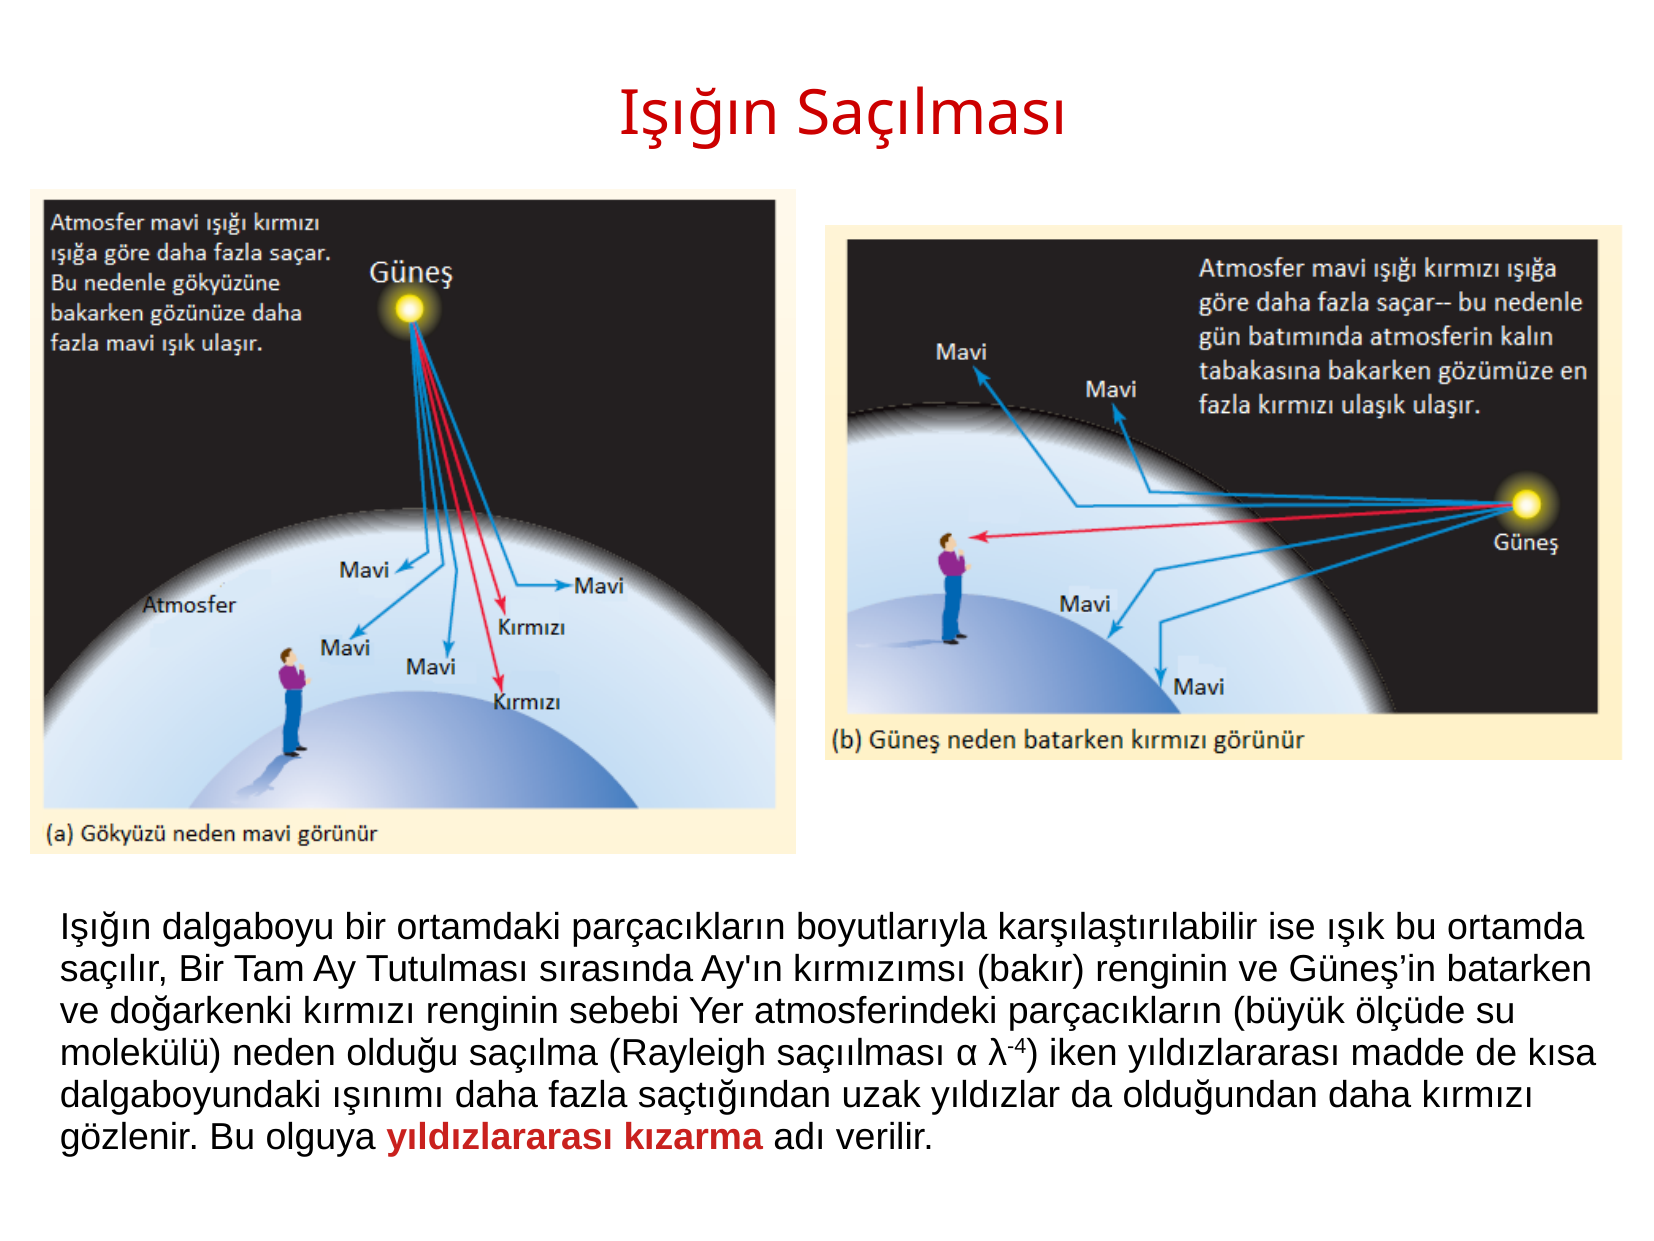

# Işığın Saçılması
Işığın dalgaboyu bir ortamdaki parçacıkların boyutlarıyla karşılaştırılabilir ise ışık bu ortamda saçılır, Bir Tam Ay Tutulması sırasında Ay'ın kırmızımsı (bakır) renginin ve Güneş’in batarken ve doğarkenki kırmızı renginin sebebi Yer atmosferindeki parçacıkların (büyük ölçüde su molekülü) neden olduğu saçılma (Rayleigh saçıılması α λ-4) iken yıldızlararası madde de kısa dalgaboyundaki ışınımı daha fazla saçtığından uzak yıldızlar da olduğundan daha kırmızı gözlenir. Bu olguya yıldızlararası kızarma adı verilir.